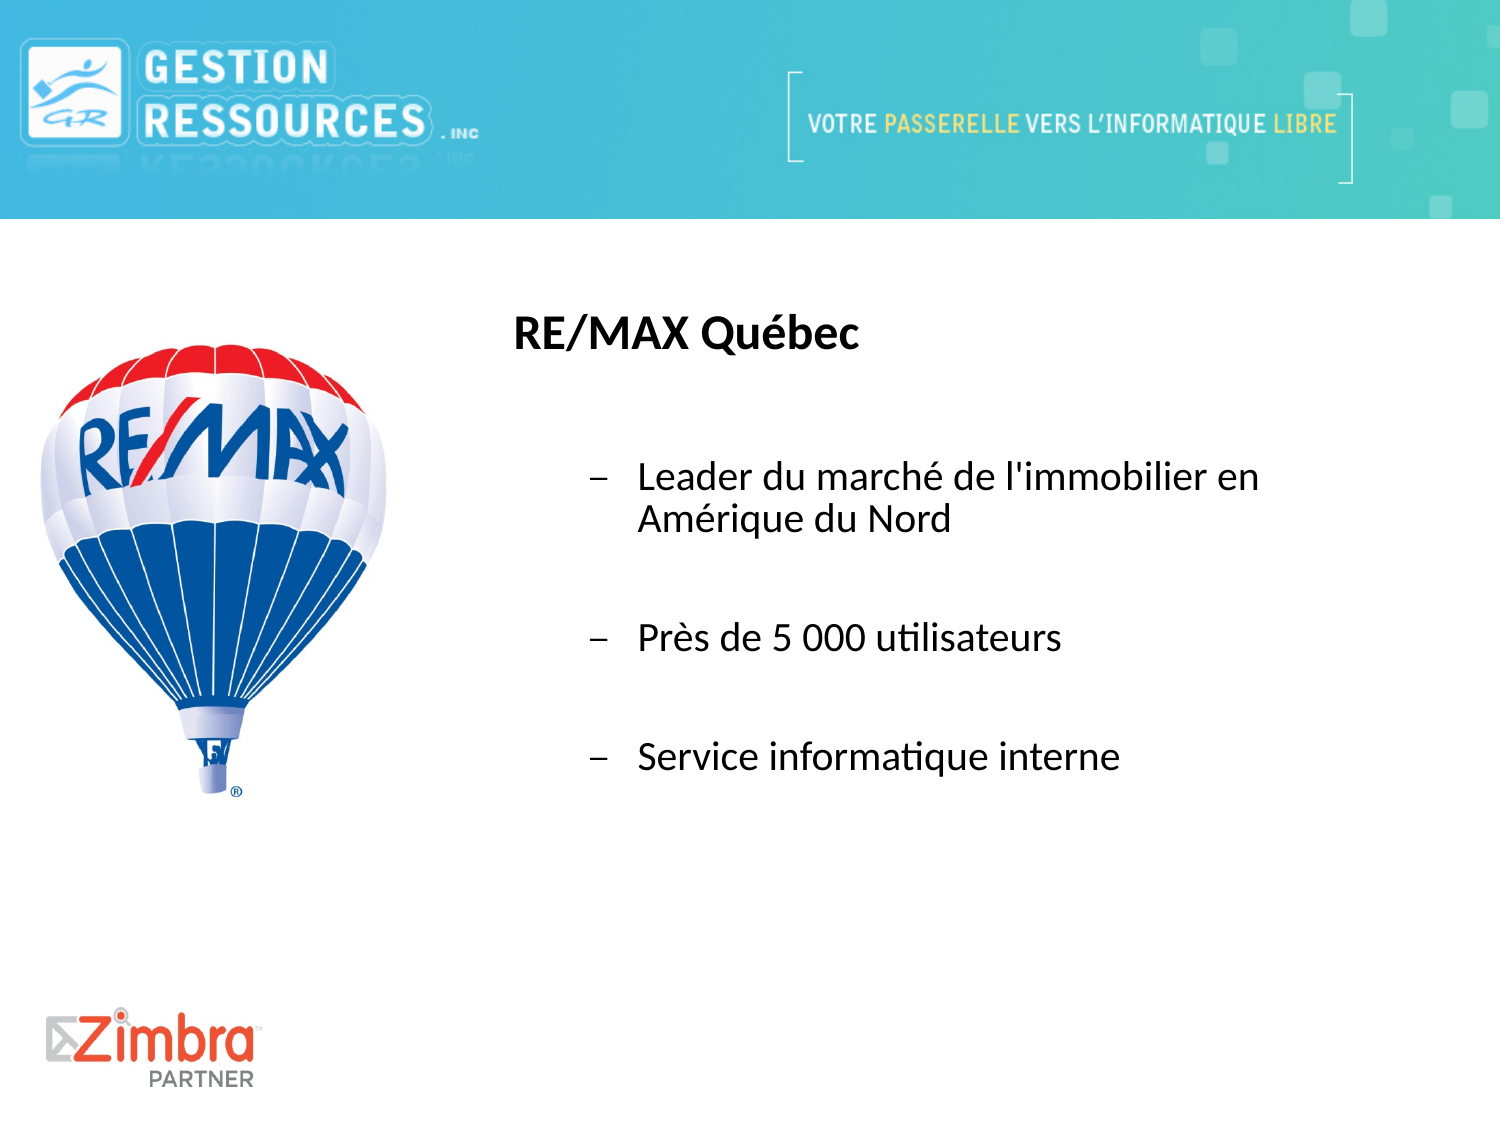

RE/MAX Québec
Leader du marché de l'immobilier en Amérique du Nord
Près de 5 000 utilisateurs
Service informatique interne